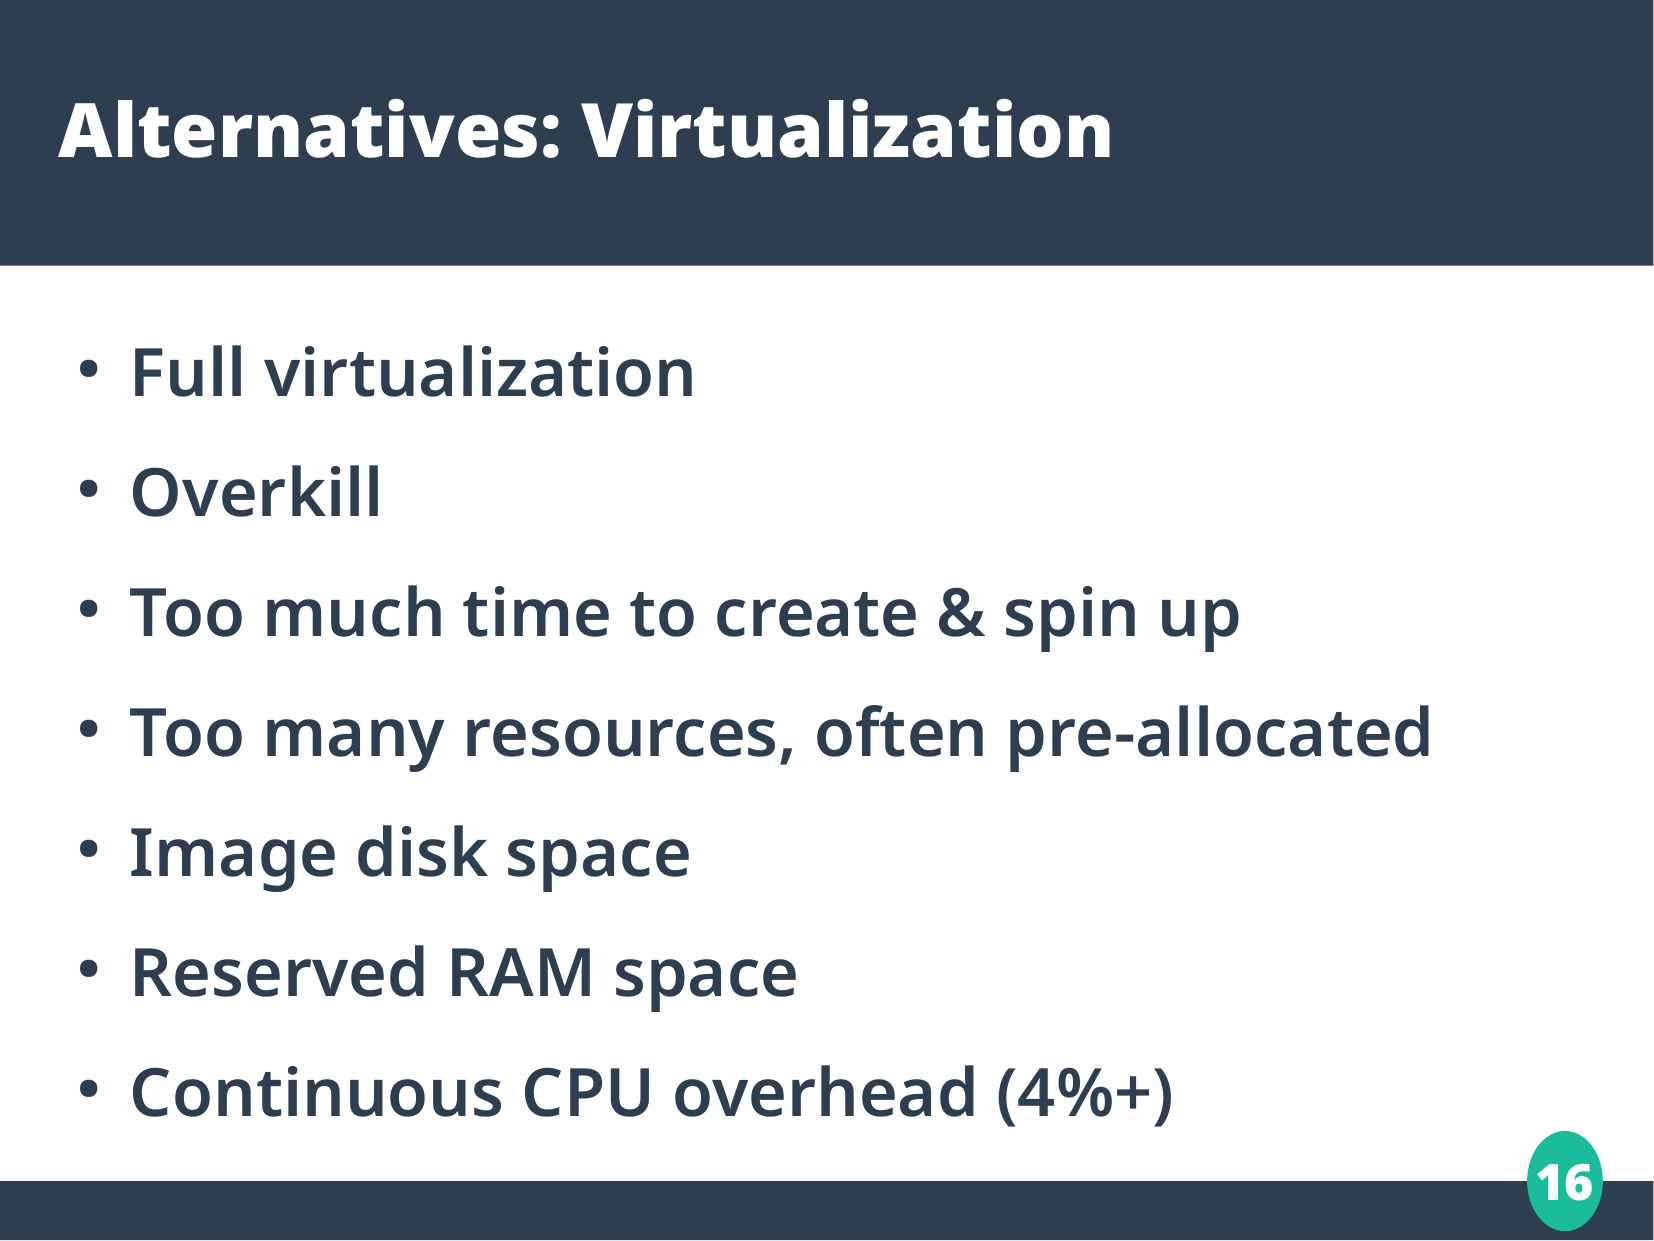

# Alternatives: Virtualization
Full virtualization
Overkill
Too much time to create & spin up
Too many resources, often pre-allocated
Image disk space
Reserved RAM space
Continuous CPU overhead (4%+)